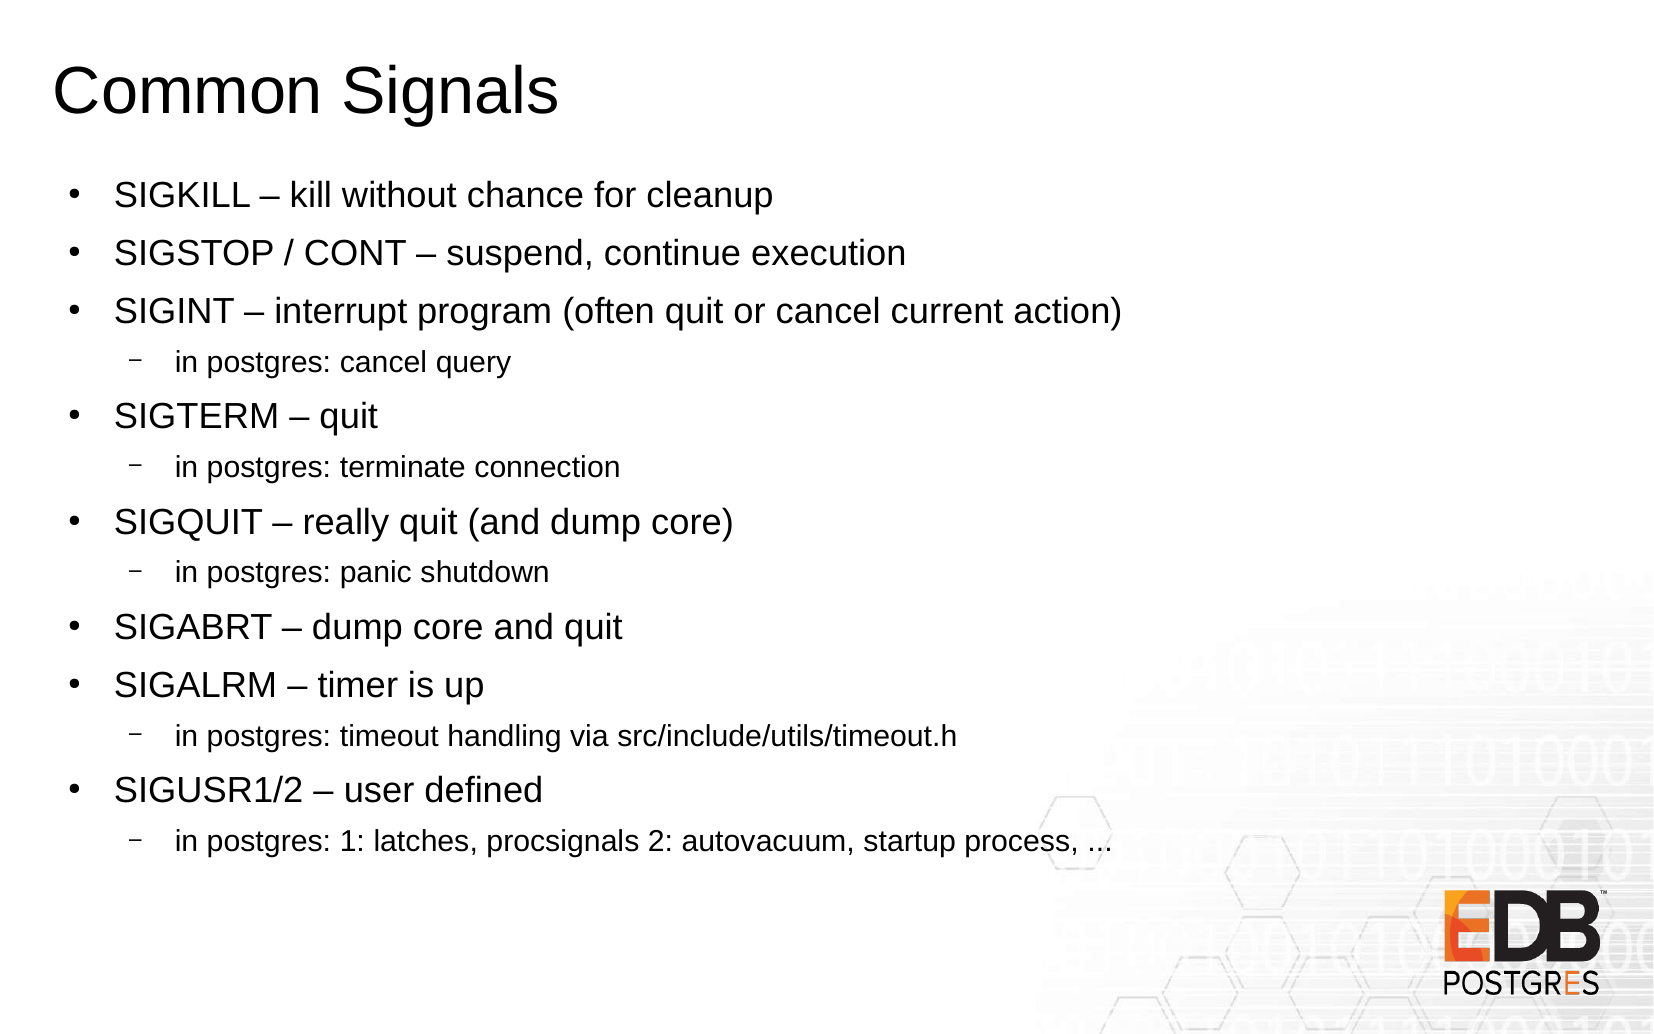

# Common Signals
SIGKILL – kill without chance for cleanup
SIGSTOP / CONT – suspend, continue execution
SIGINT – interrupt program (often quit or cancel current action)
in postgres: cancel query
SIGTERM – quit
in postgres: terminate connection
SIGQUIT – really quit (and dump core)
in postgres: panic shutdown
SIGABRT – dump core and quit
SIGALRM – timer is up
in postgres: timeout handling via src/include/utils/timeout.h
SIGUSR1/2 – user defined
in postgres: 1: latches, procsignals 2: autovacuum, startup process, ...